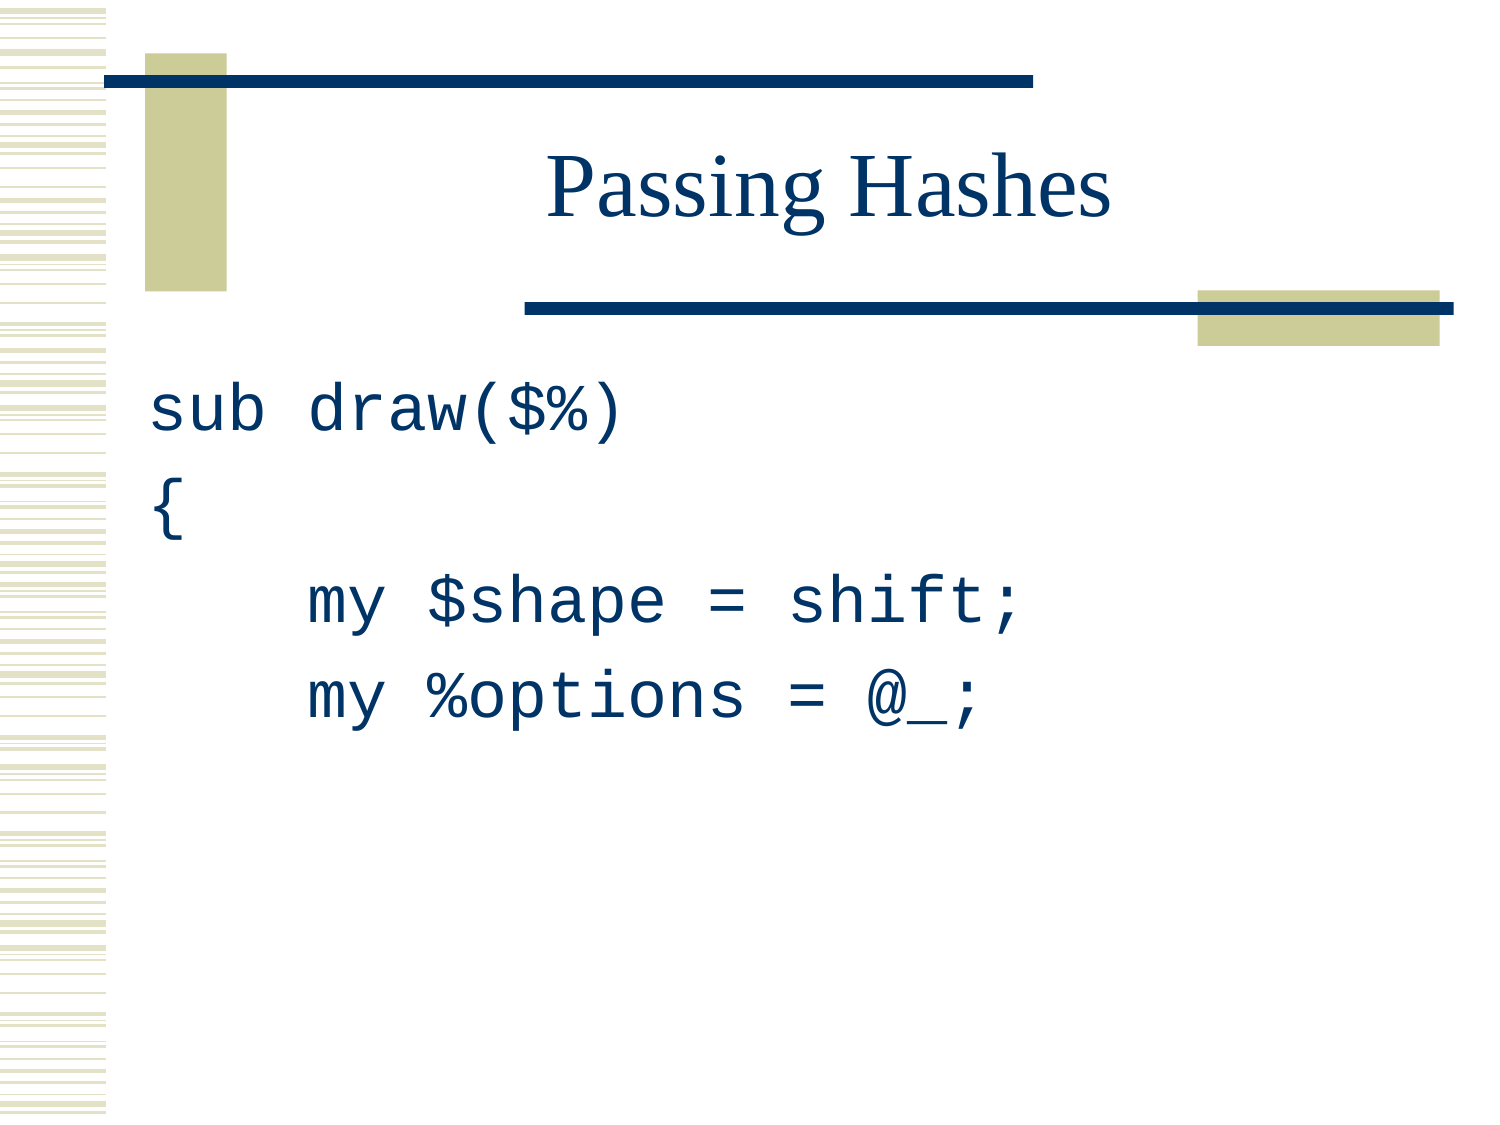

# Passing Hashes
sub draw($%)
{
 my $shape = shift;
 my %options = @_;